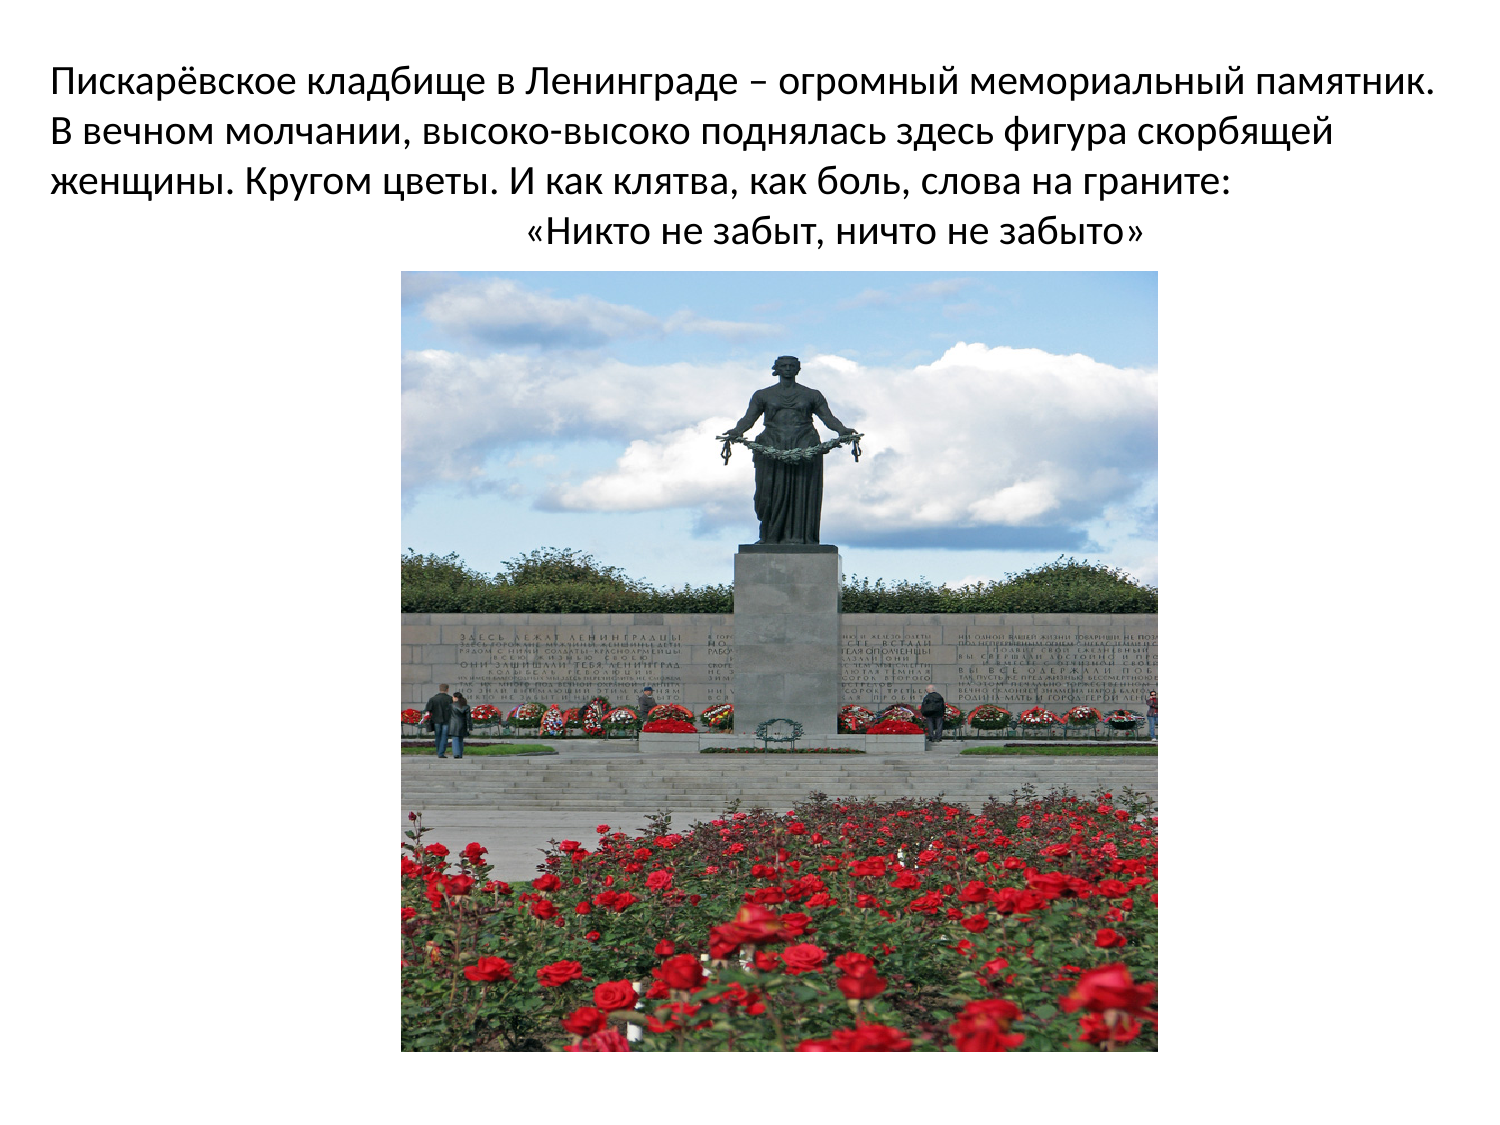

# Пискарёвское кладбище в Ленинграде – огромный мемориальный памятник. В вечном молчании, высоко-высоко поднялась здесь фигура скорбящей женщины. Кругом цветы. И как клятва, как боль, слова на граните: «Никто не забыт, ничто не забыто»